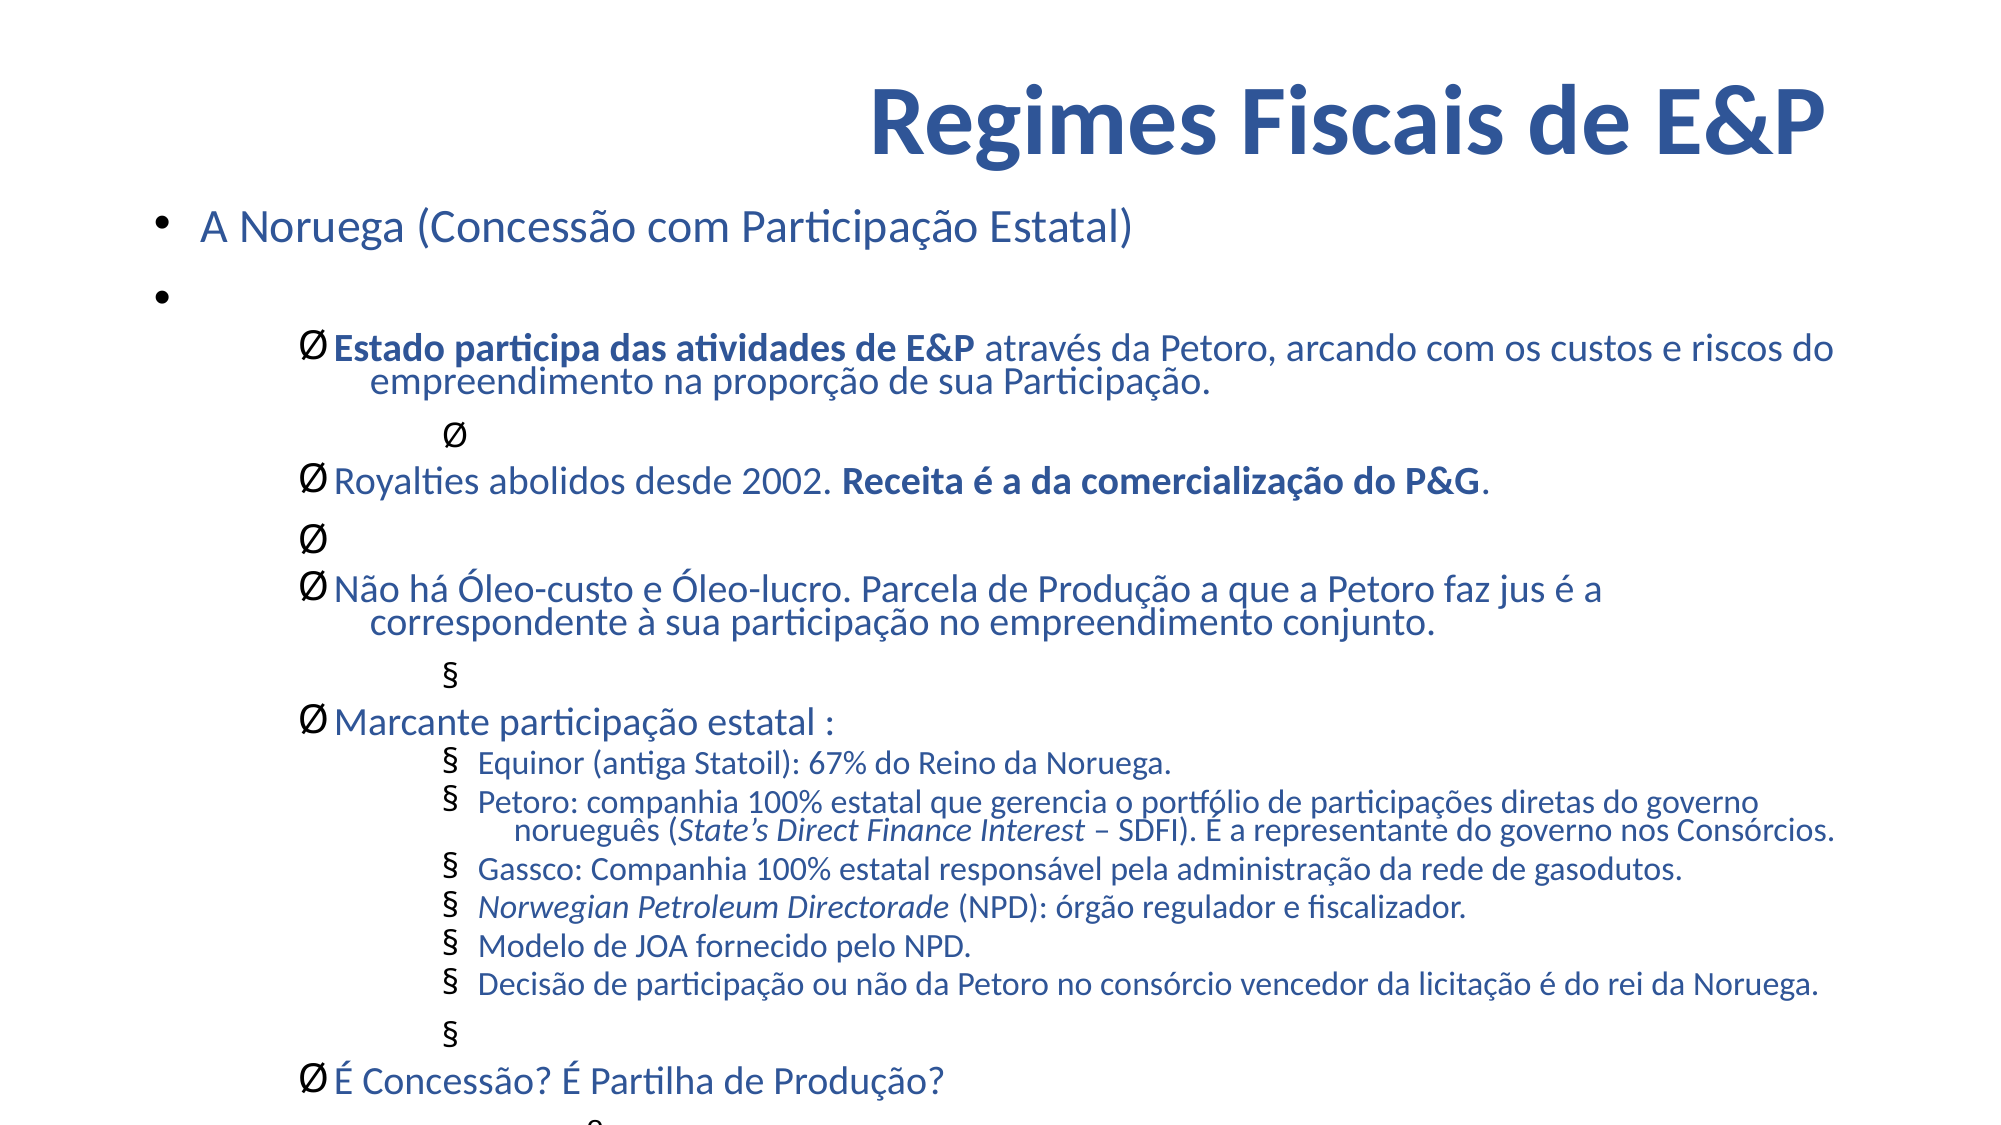

Regimes Fiscais de E&P
# A Noruega (Concessão com Participação Estatal)
Estado participa das atividades de E&P através da Petoro, arcando com os custos e riscos do empreendimento na proporção de sua Participação.
Royalties abolidos desde 2002. Receita é a da comercialização do P&G.
Não há Óleo-custo e Óleo-lucro. Parcela de Produção a que a Petoro faz jus é a correspondente à sua participação no empreendimento conjunto.
Marcante participação estatal :
Equinor (antiga Statoil): 67% do Reino da Noruega.
Petoro: companhia 100% estatal que gerencia o portfólio de participações diretas do governo norueguês (State’s Direct Finance Interest – SDFI). É a representante do governo nos Consórcios.
Gassco: Companhia 100% estatal responsável pela administração da rede de gasodutos.
Norwegian Petroleum Directorade (NPD): órgão regulador e fiscalizador.
Modelo de JOA fornecido pelo NPD.
Decisão de participação ou não da Petoro no consórcio vencedor da licitação é do rei da Noruega.
É Concessão? É Partilha de Produção?